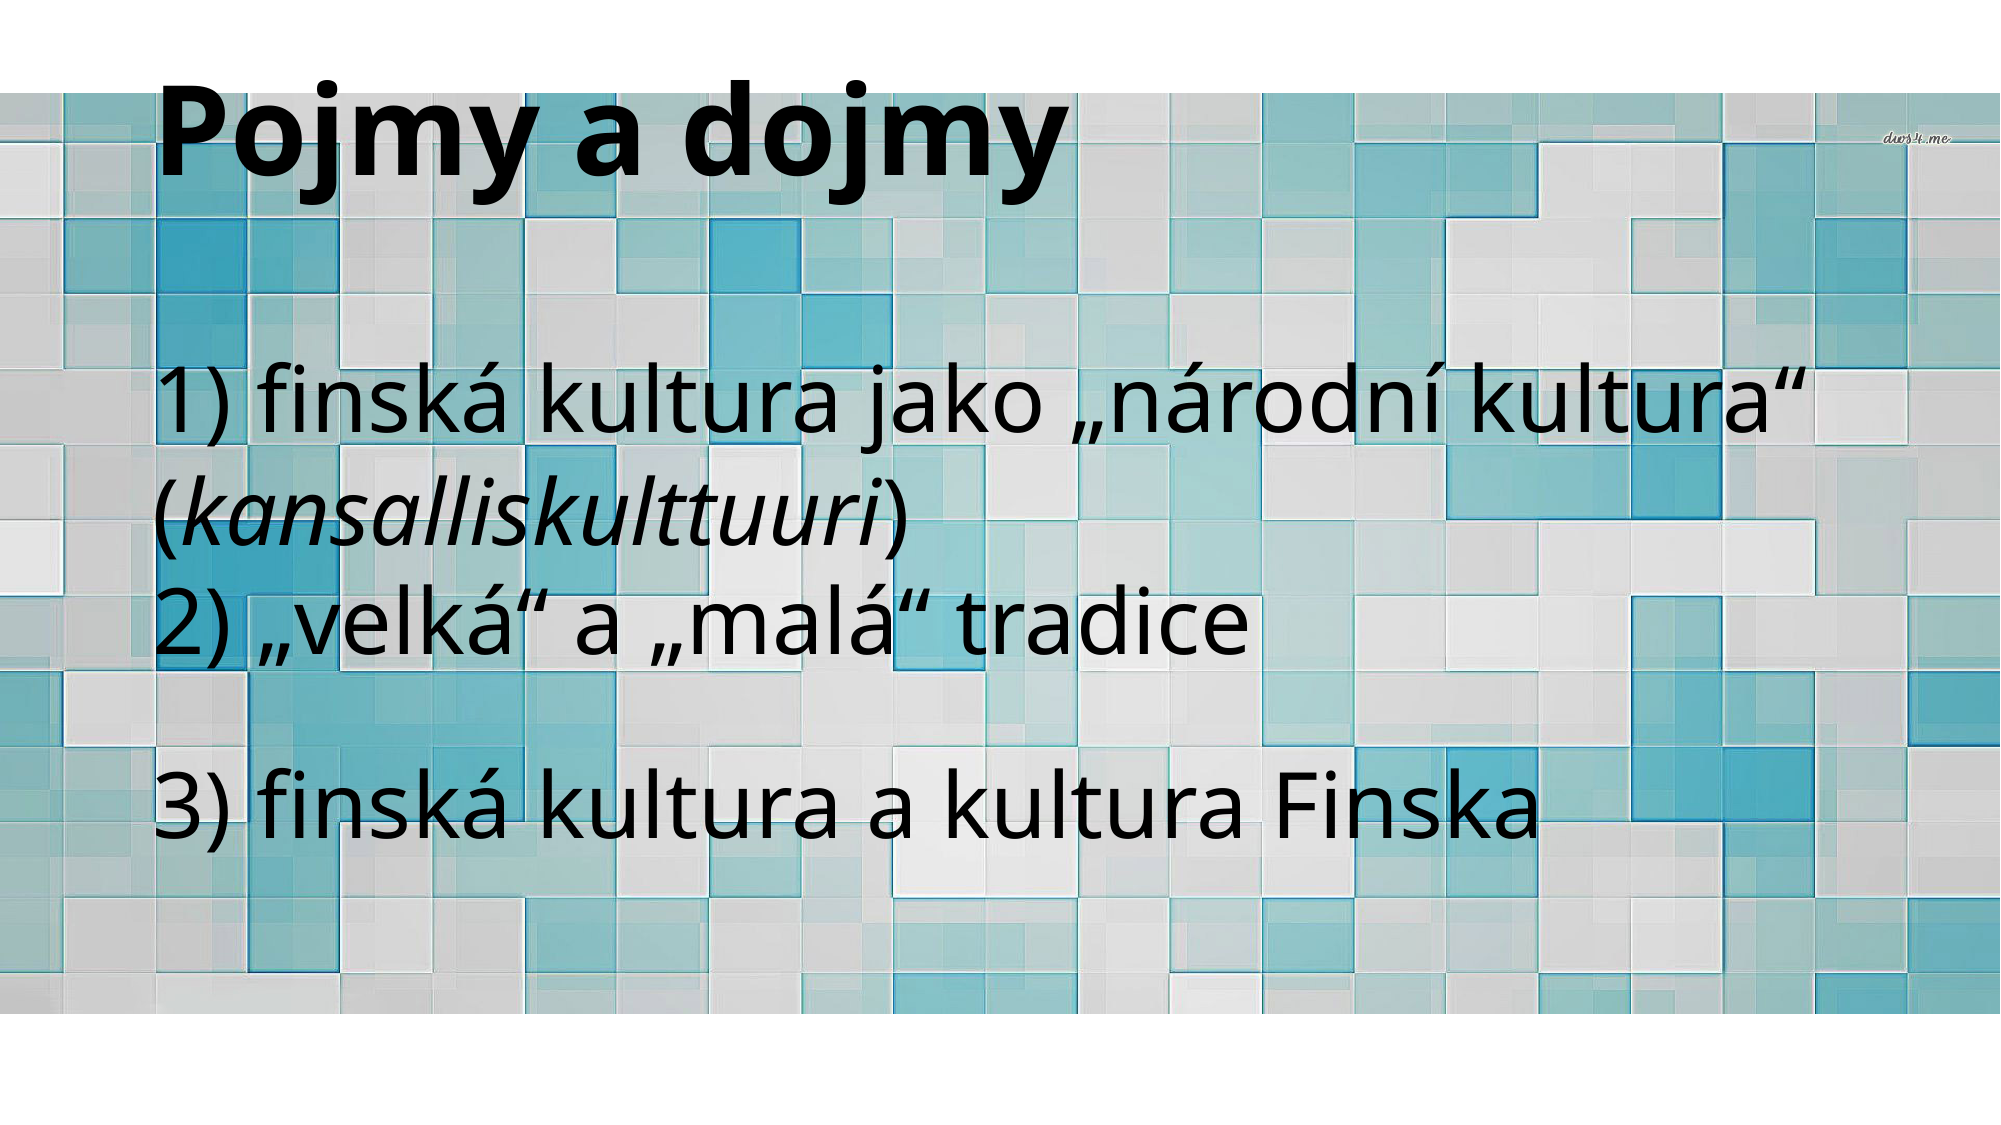

# Pojmy a dojmy
1) finská kultura jako „národní kultura“ (kansalliskulttuuri)
2) „velká“ a „malá“ tradice
3) finská kultura a kultura Finska